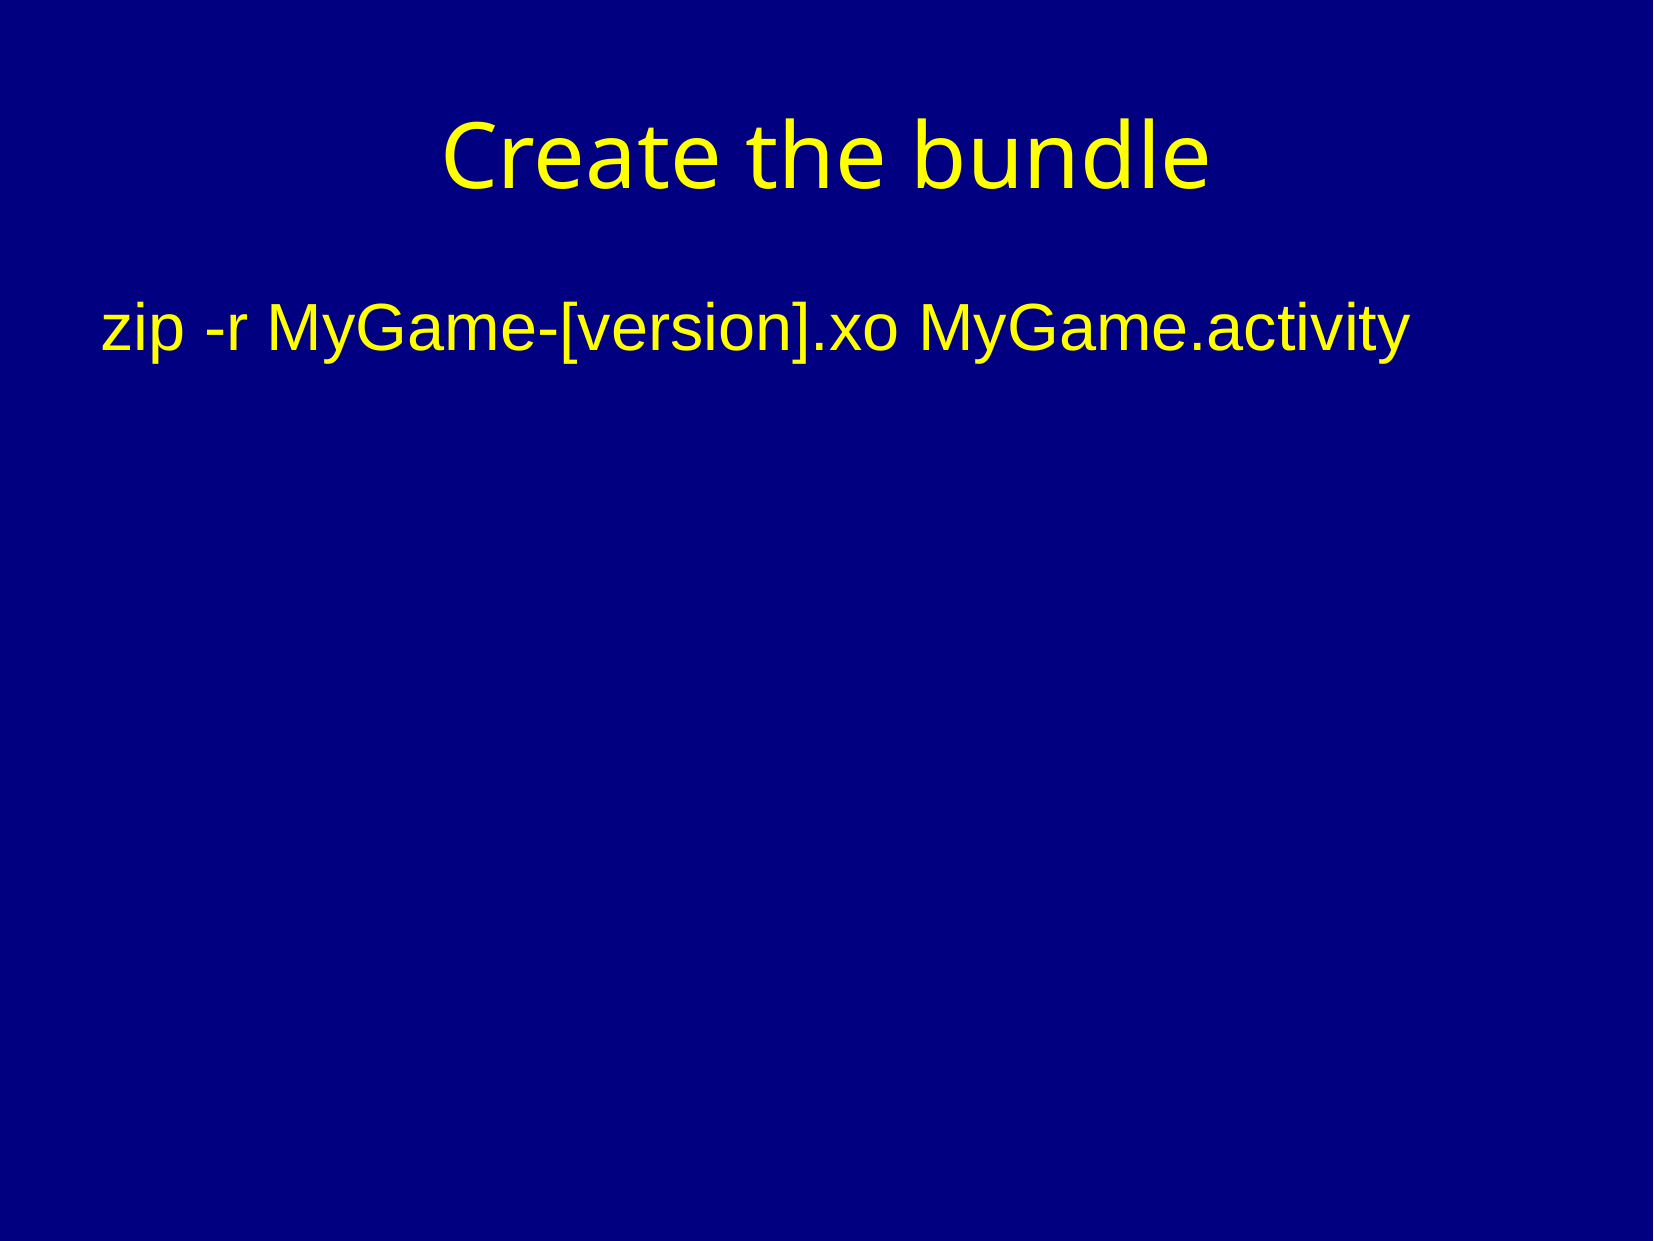

# Create the bundle
zip -r MyGame-[version].xo MyGame.activity